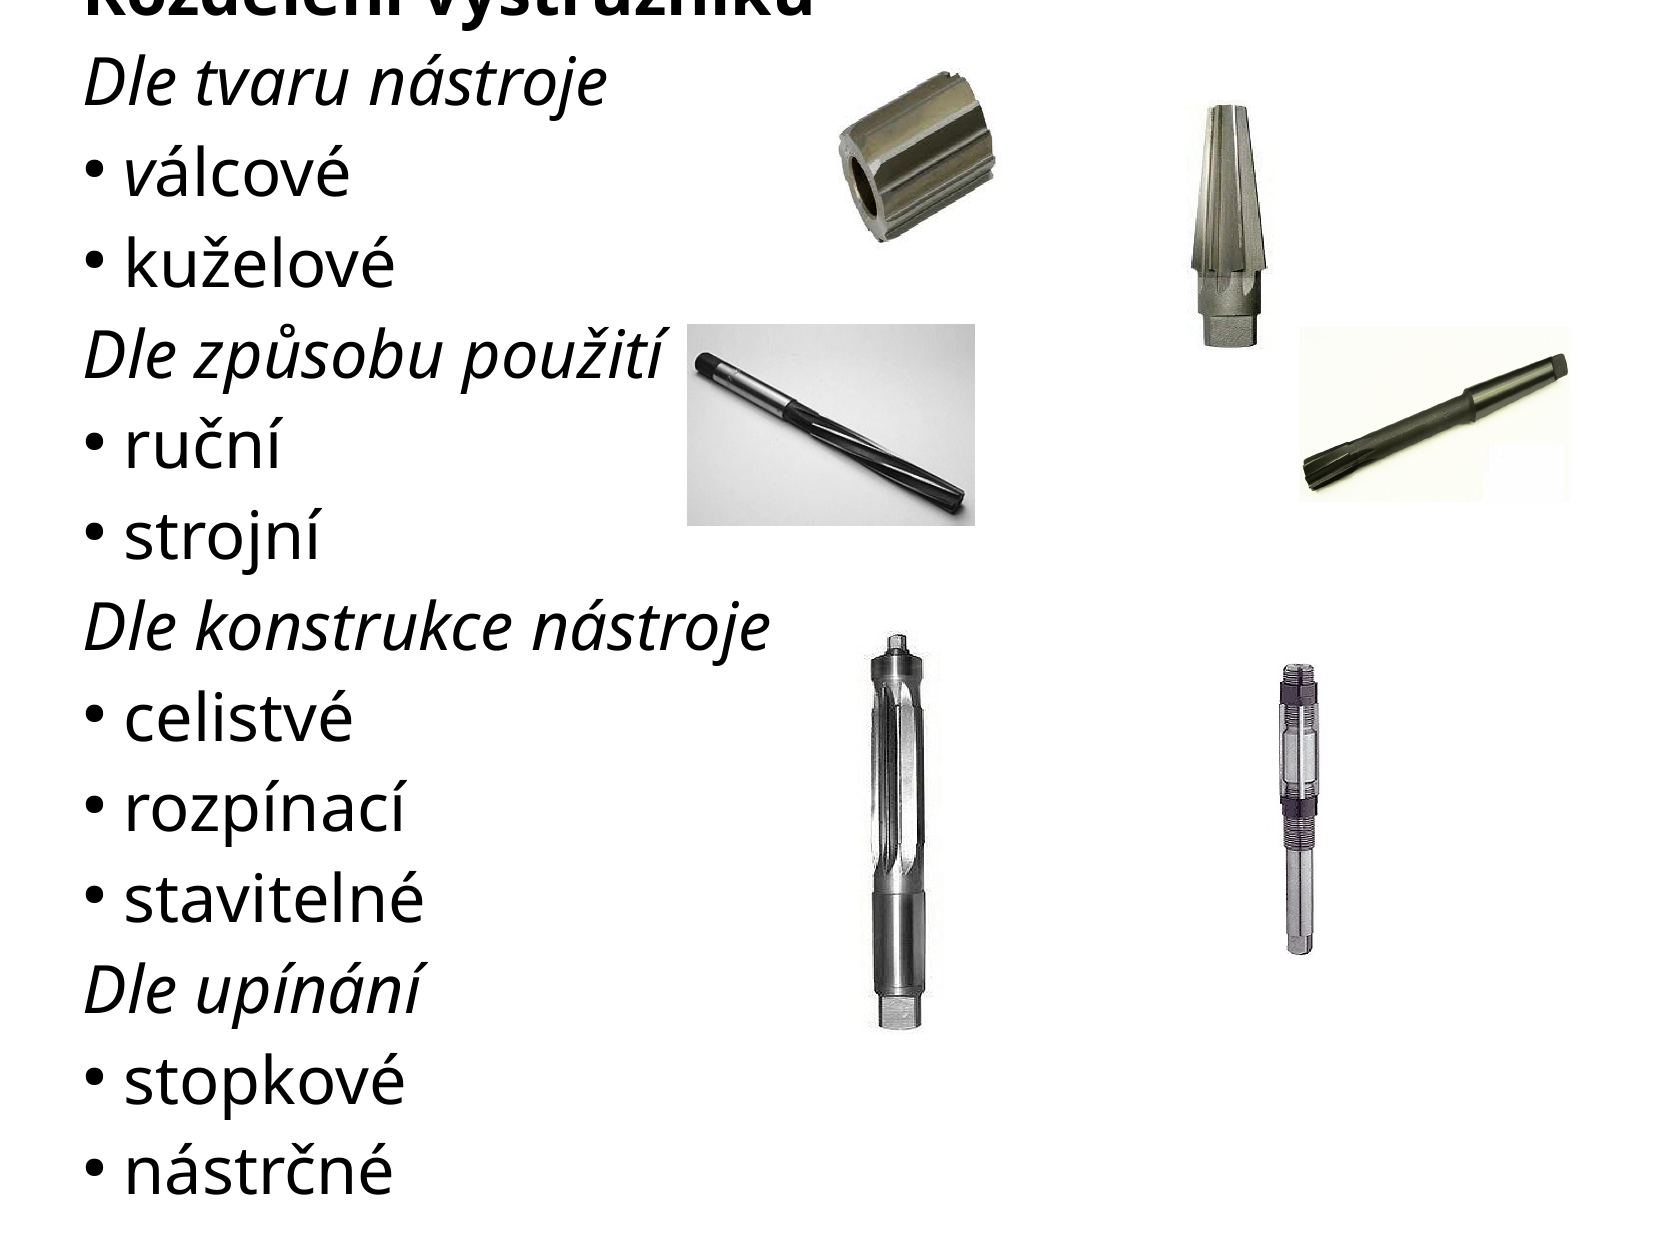

# Rozdělení výstružníků
Dle tvaru nástroje
 válcové
 kuželové
Dle způsobu použití
 ruční
 strojní
Dle konstrukce nástroje
 celistvé
 rozpínací
 stavitelné
Dle upínání
 stopkové
 nástrčné